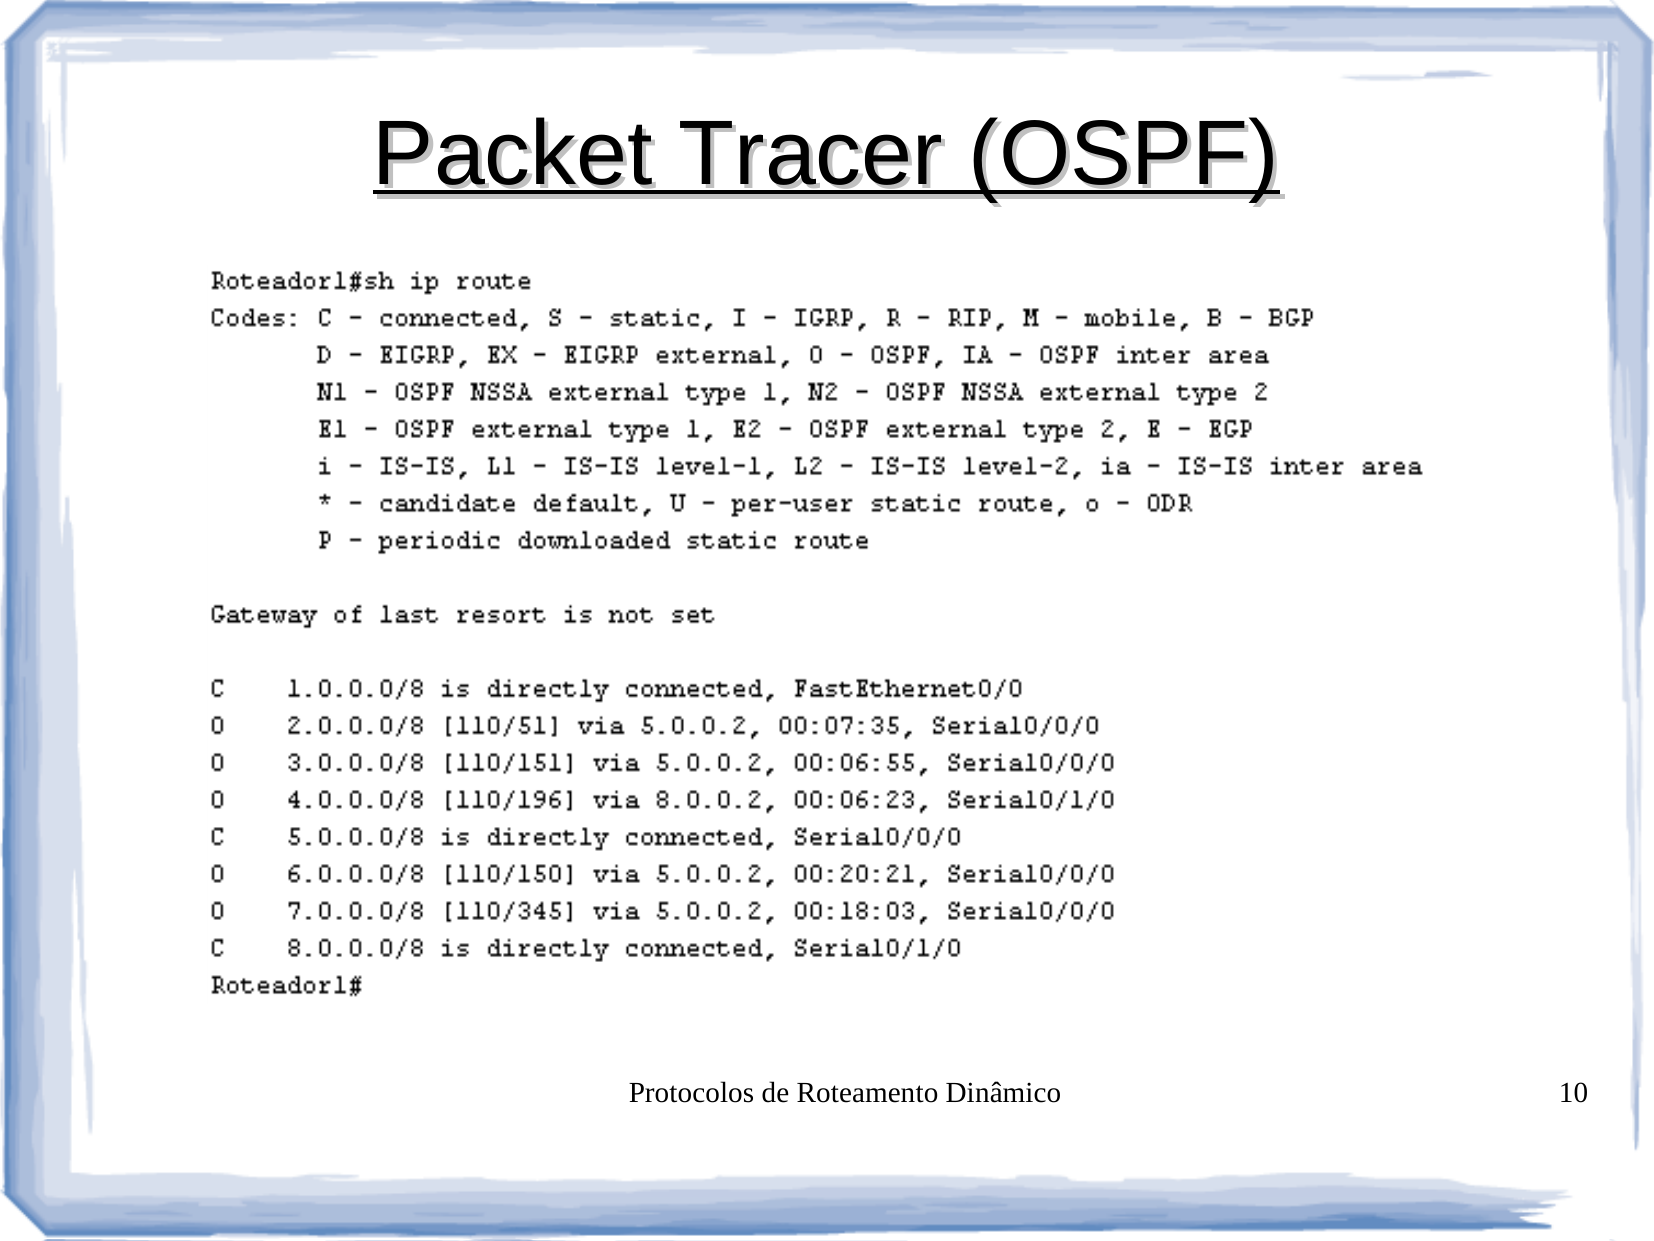

# Packet Tracer (OSPF)
Protocolos de Roteamento Dinâmico
10